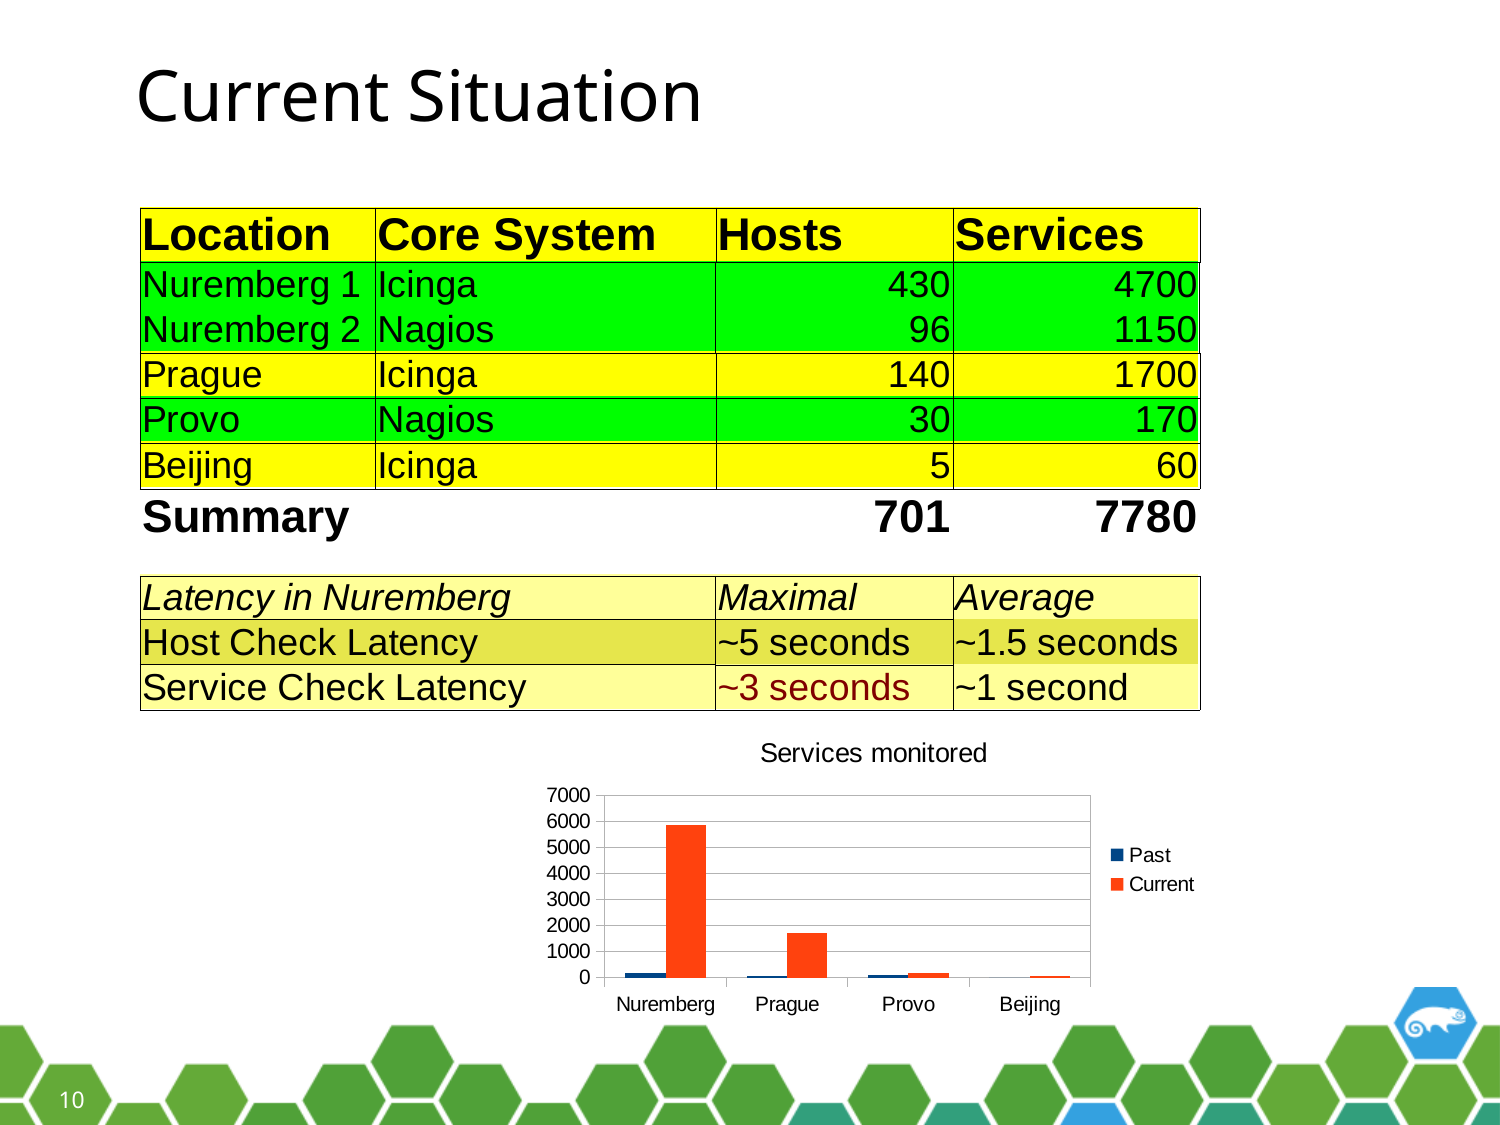

# Current Situation
### Chart: Services monitored
| Category | Past | Current |
|---|---|---|
| Nuremberg | 200.0 | 5850.0 |
| Prague | 65.0 | 1700.0 |
| Provo | 120.0 | 170.0 |
| Beijing | 0.0 | 60.0 |